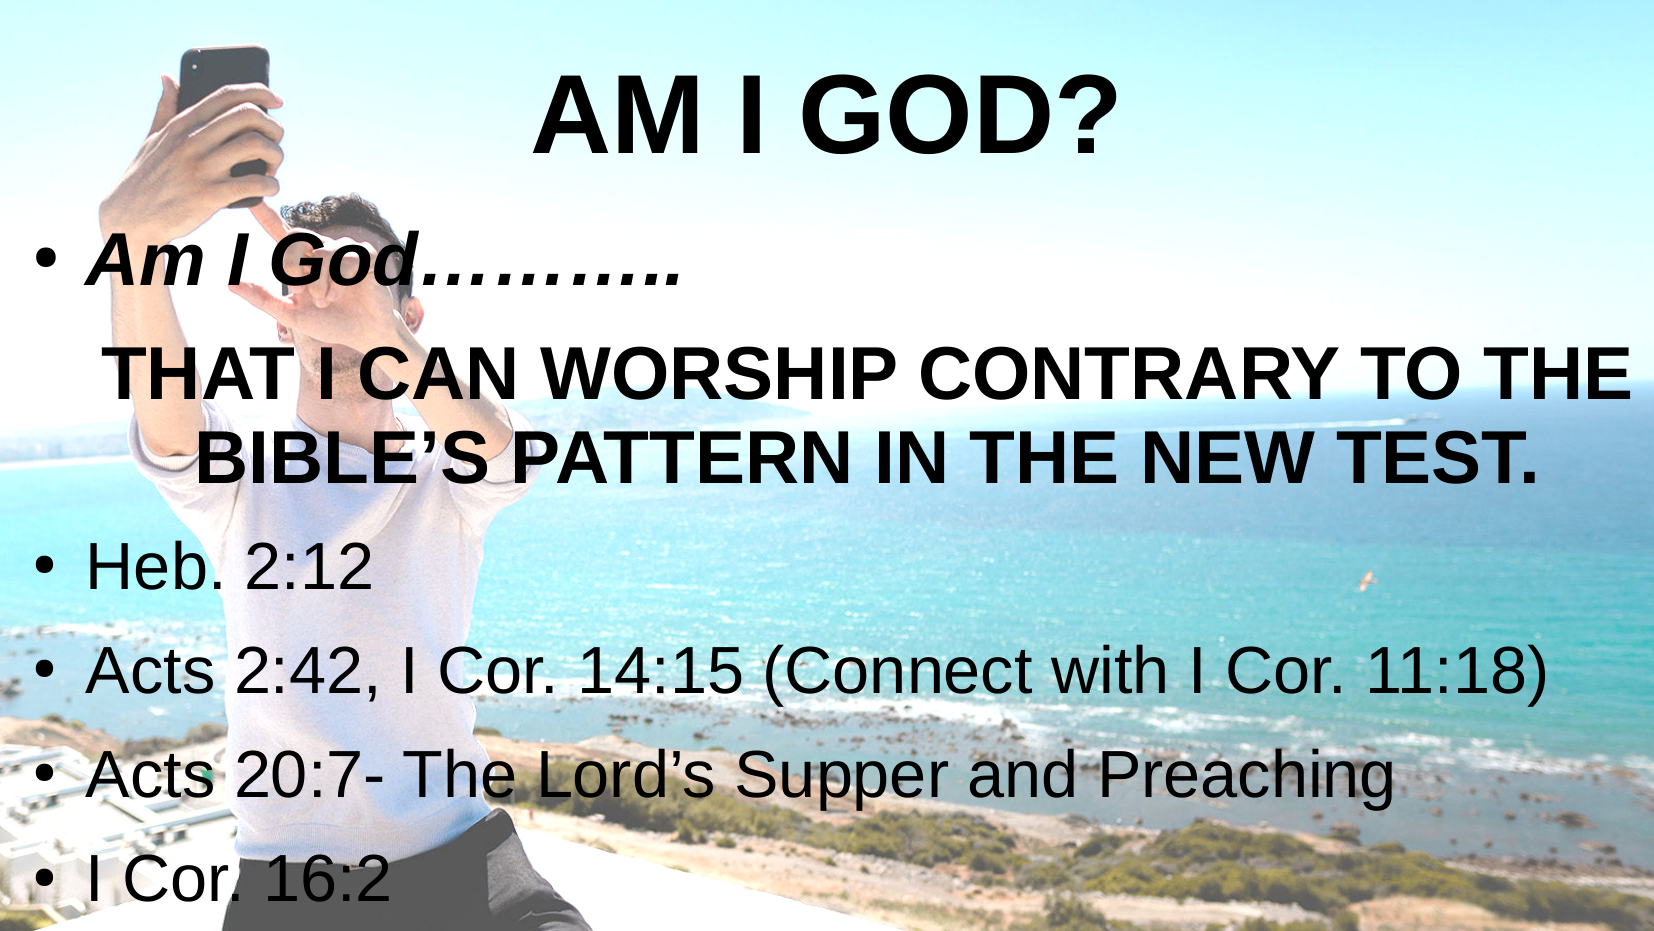

# AM I GOD?
Am I God………..
THAT I CAN WORSHIP CONTRARY TO THE BIBLE’S PATTERN IN THE NEW TEST.
Heb. 2:12
Acts 2:42, I Cor. 14:15 (Connect with I Cor. 11:18)
Acts 20:7- The Lord’s Supper and Preaching
I Cor. 16:2